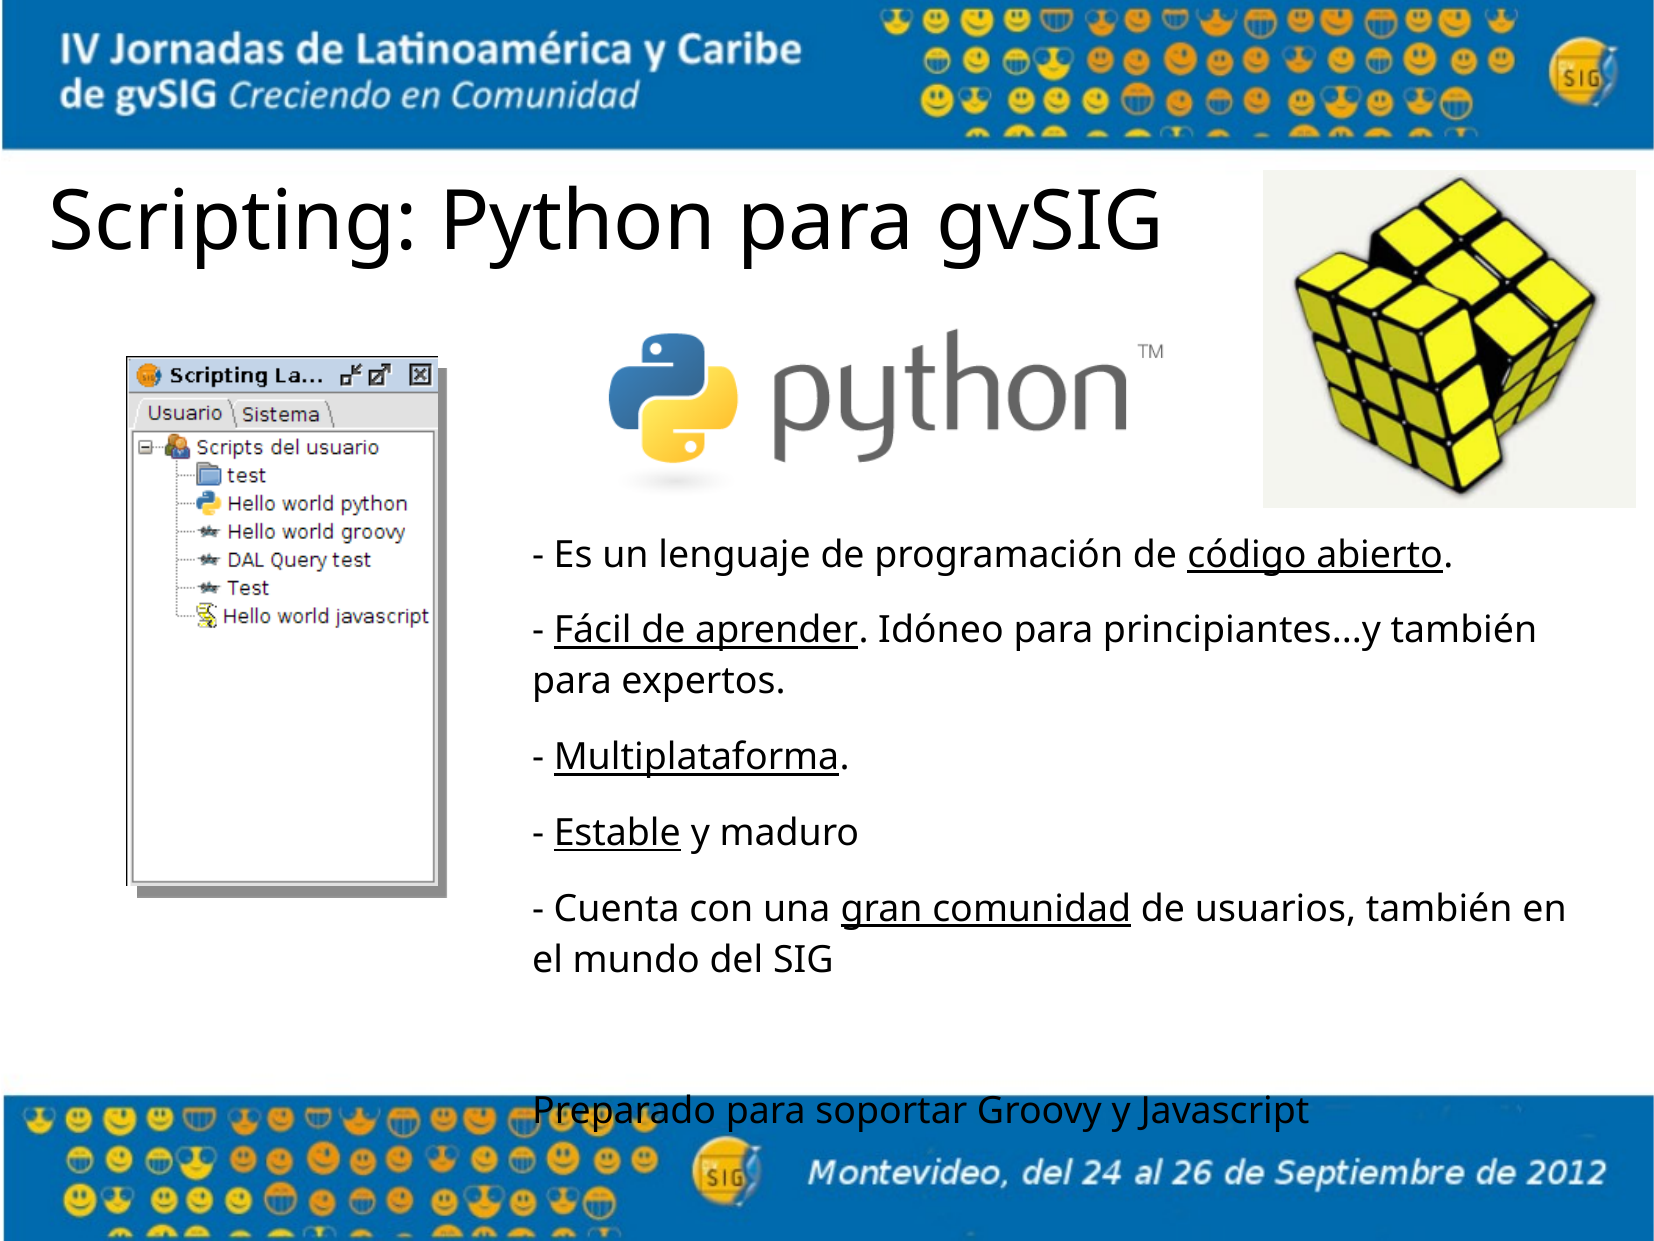

# Scripting: Python para gvSIG
- Es un lenguaje de programación de código abierto.
- Fácil de aprender. Idóneo para principiantes...y también para expertos.
- Multiplataforma.
- Estable y maduro
- Cuenta con una gran comunidad de usuarios, también en el mundo del SIG
Preparado para soportar Groovy y Javascript